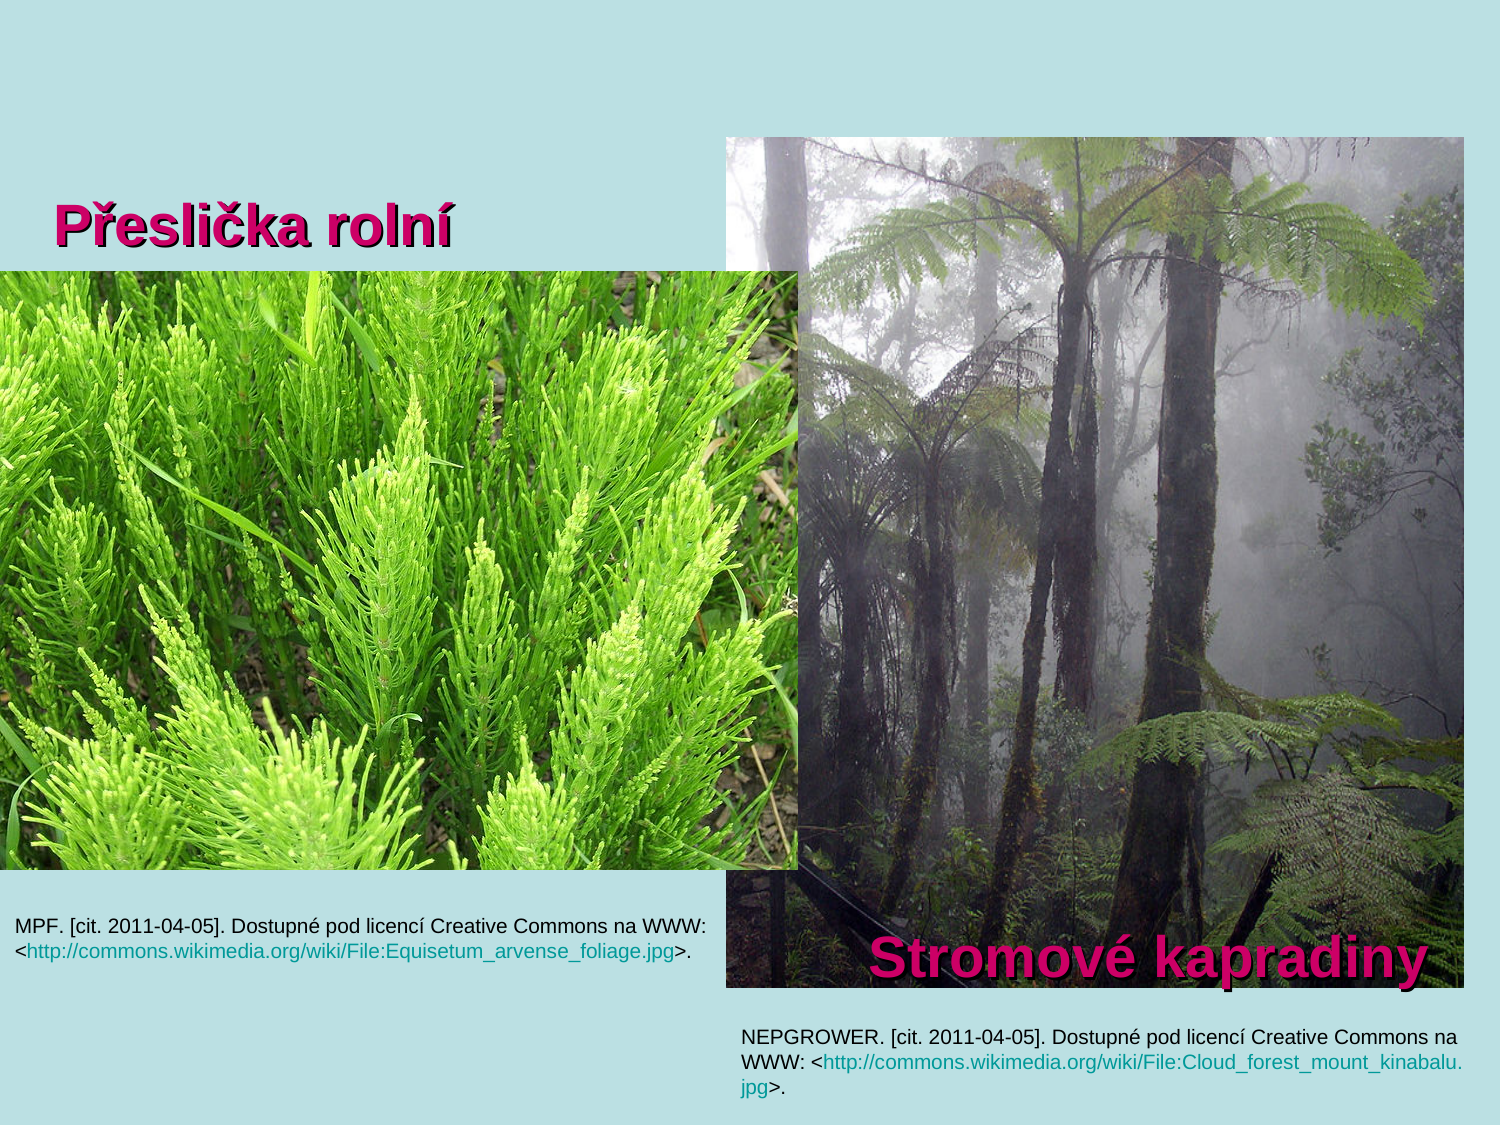

Přeslička rolní
MPF. [cit. 2011-04-05]. Dostupné pod licencí Creative Commons na WWW: <http://commons.wikimedia.org/wiki/File:Equisetum_arvense_foliage.jpg>.
Stromové kapradiny
NEPGROWER. [cit. 2011-04-05]. Dostupné pod licencí Creative Commons na WWW: <http://commons.wikimedia.org/wiki/File:Cloud_forest_mount_kinabalu.jpg>.